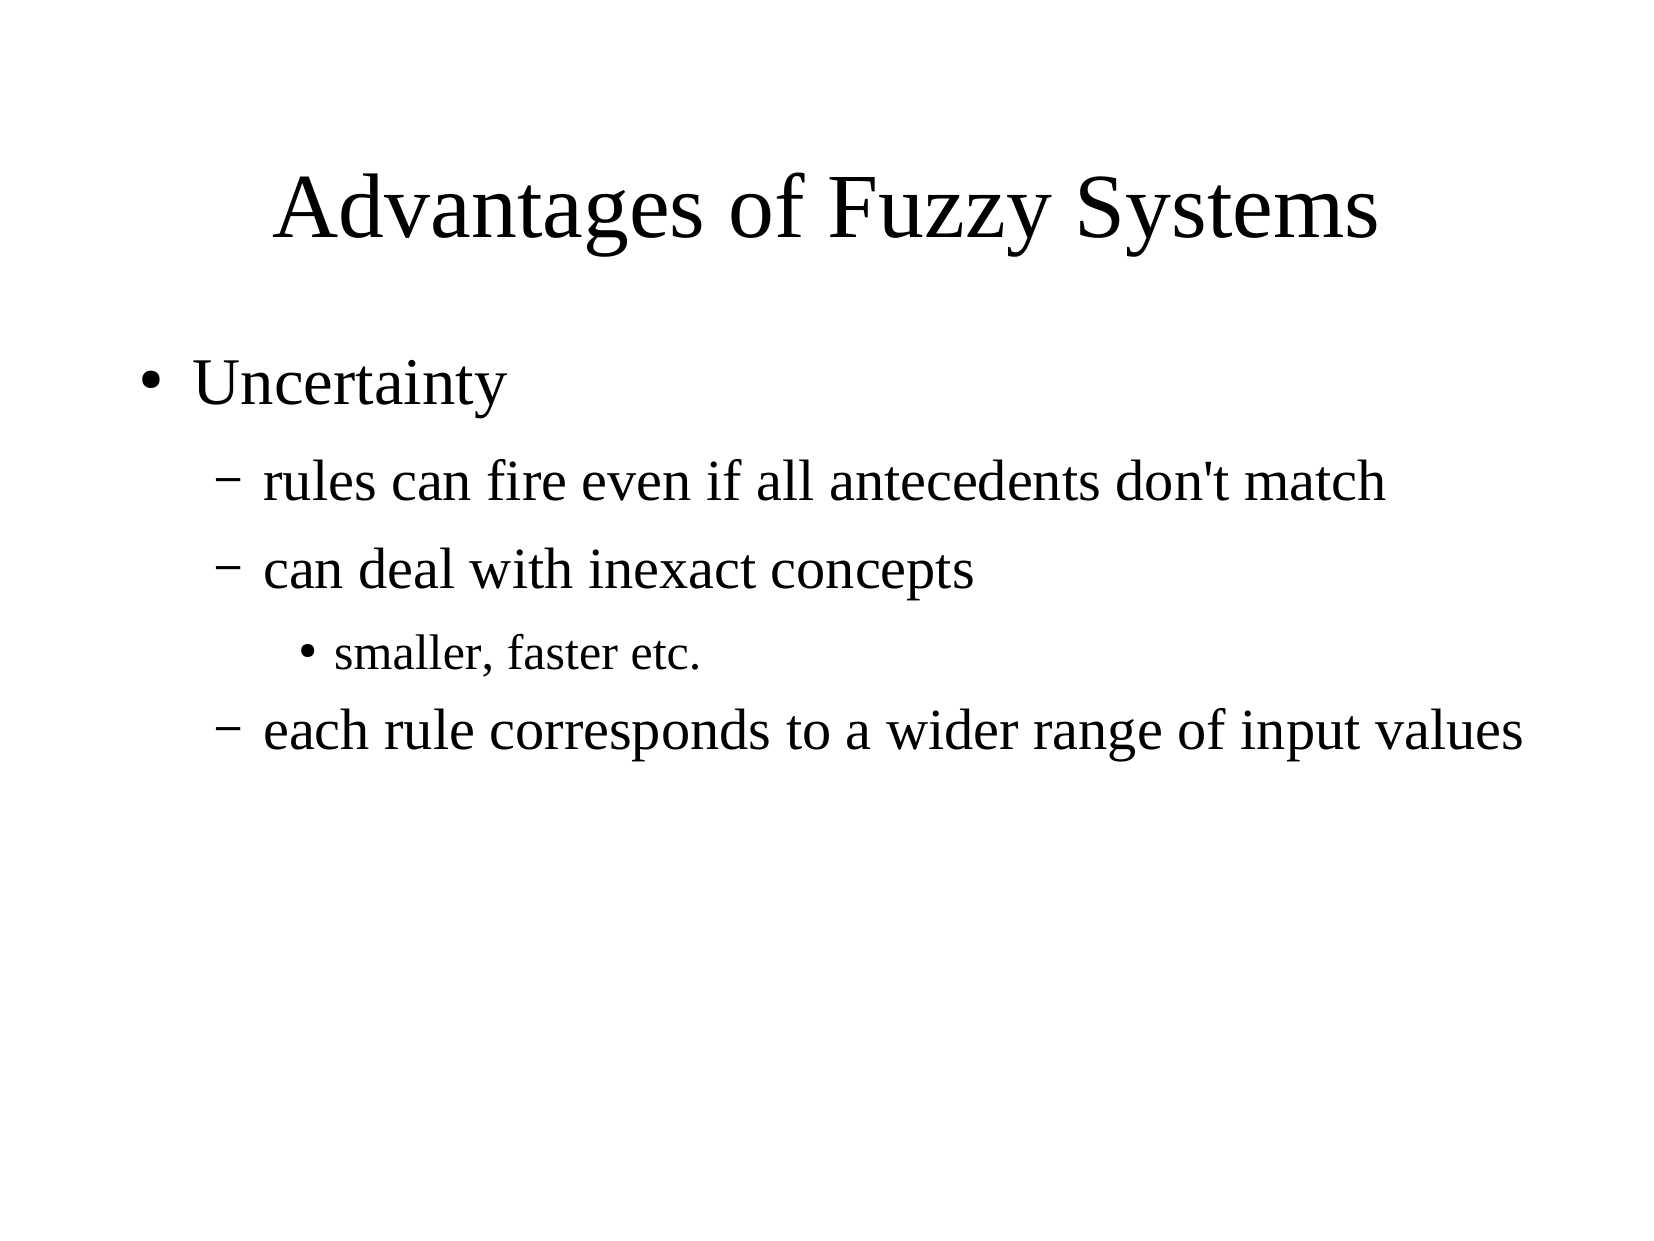

# Advantages of Fuzzy Systems
Uncertainty
rules can fire even if all antecedents don't match
can deal with inexact concepts
smaller, faster etc.
each rule corresponds to a wider range of input values